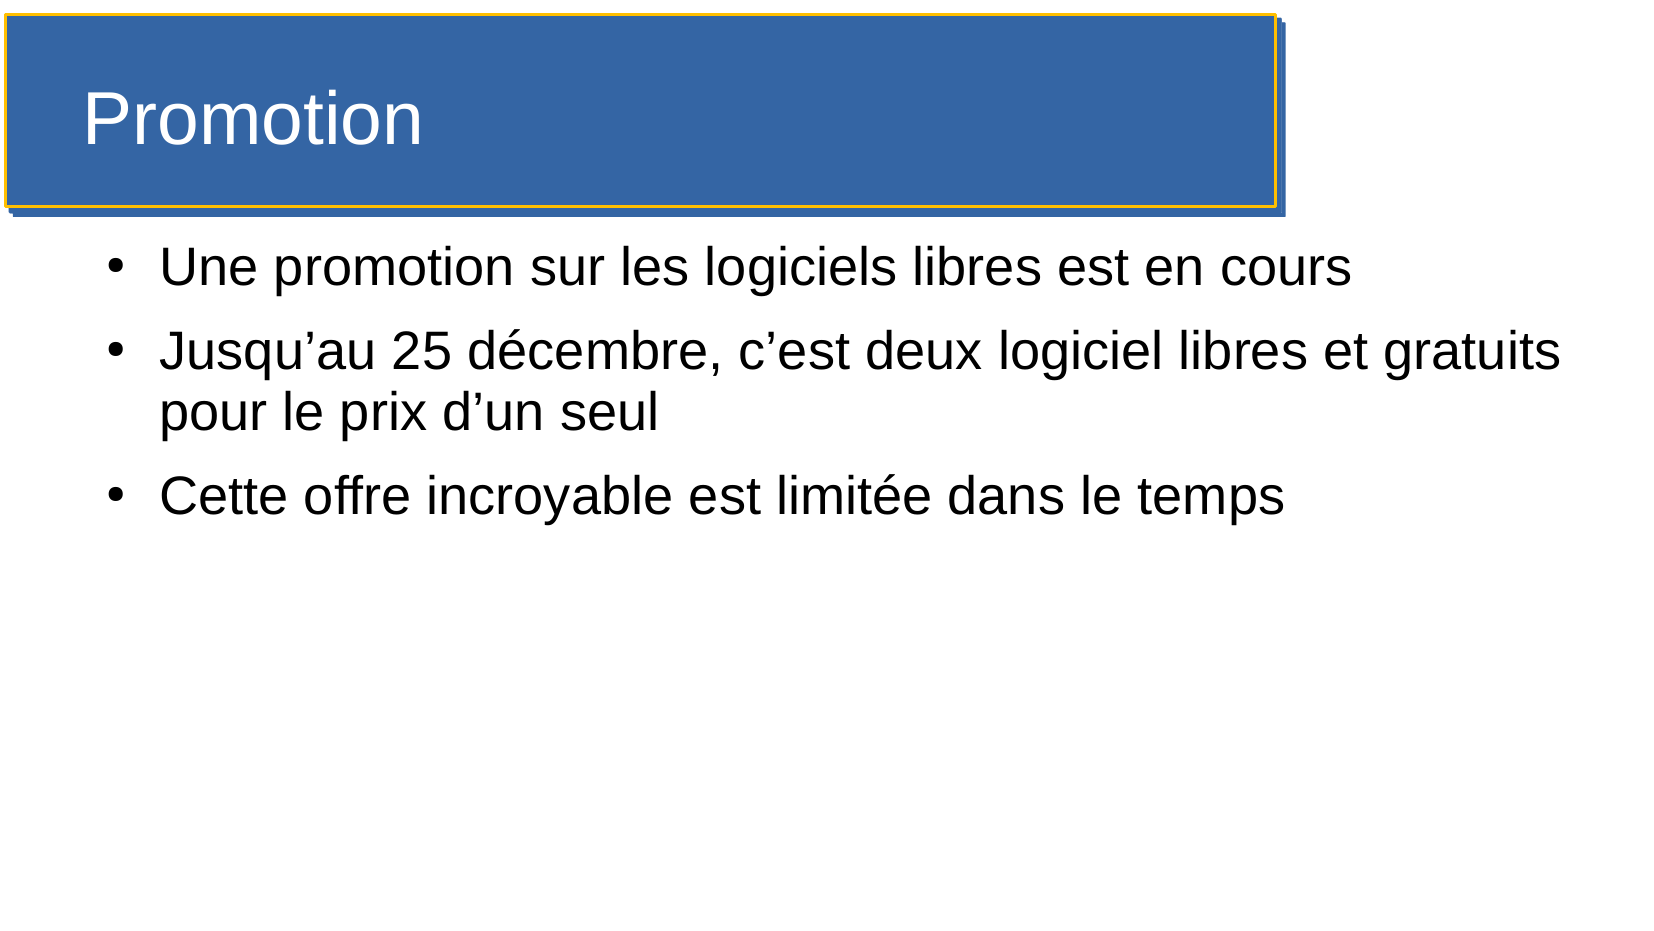

# Promotion
Une promotion sur les logiciels libres est en cours
Jusqu’au 25 décembre, c’est deux logiciel libres et gratuits pour le prix d’un seul
Cette offre incroyable est limitée dans le temps